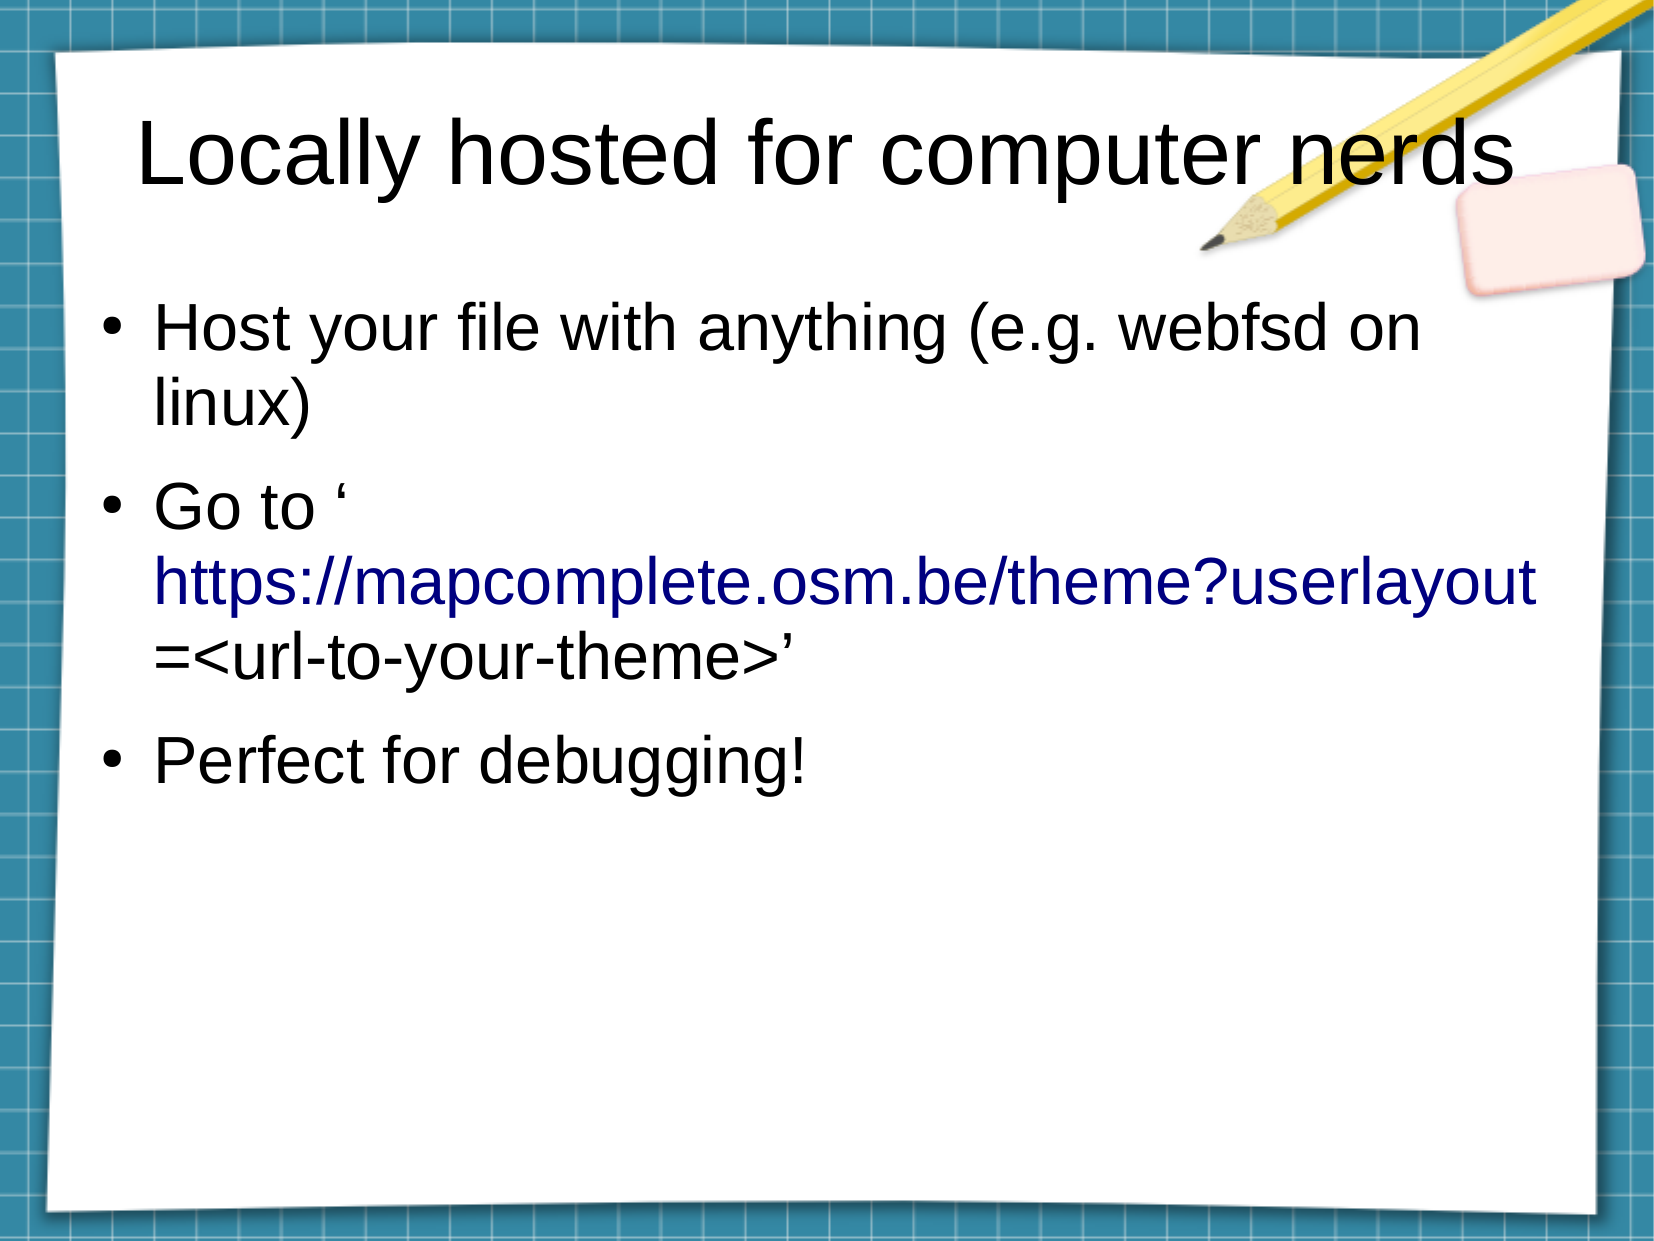

# Locally hosted for computer nerds
Host your file with anything (e.g. webfsd on linux)
Go to ‘https://mapcomplete.osm.be/theme?userlayout=<url-to-your-theme>’
Perfect for debugging!